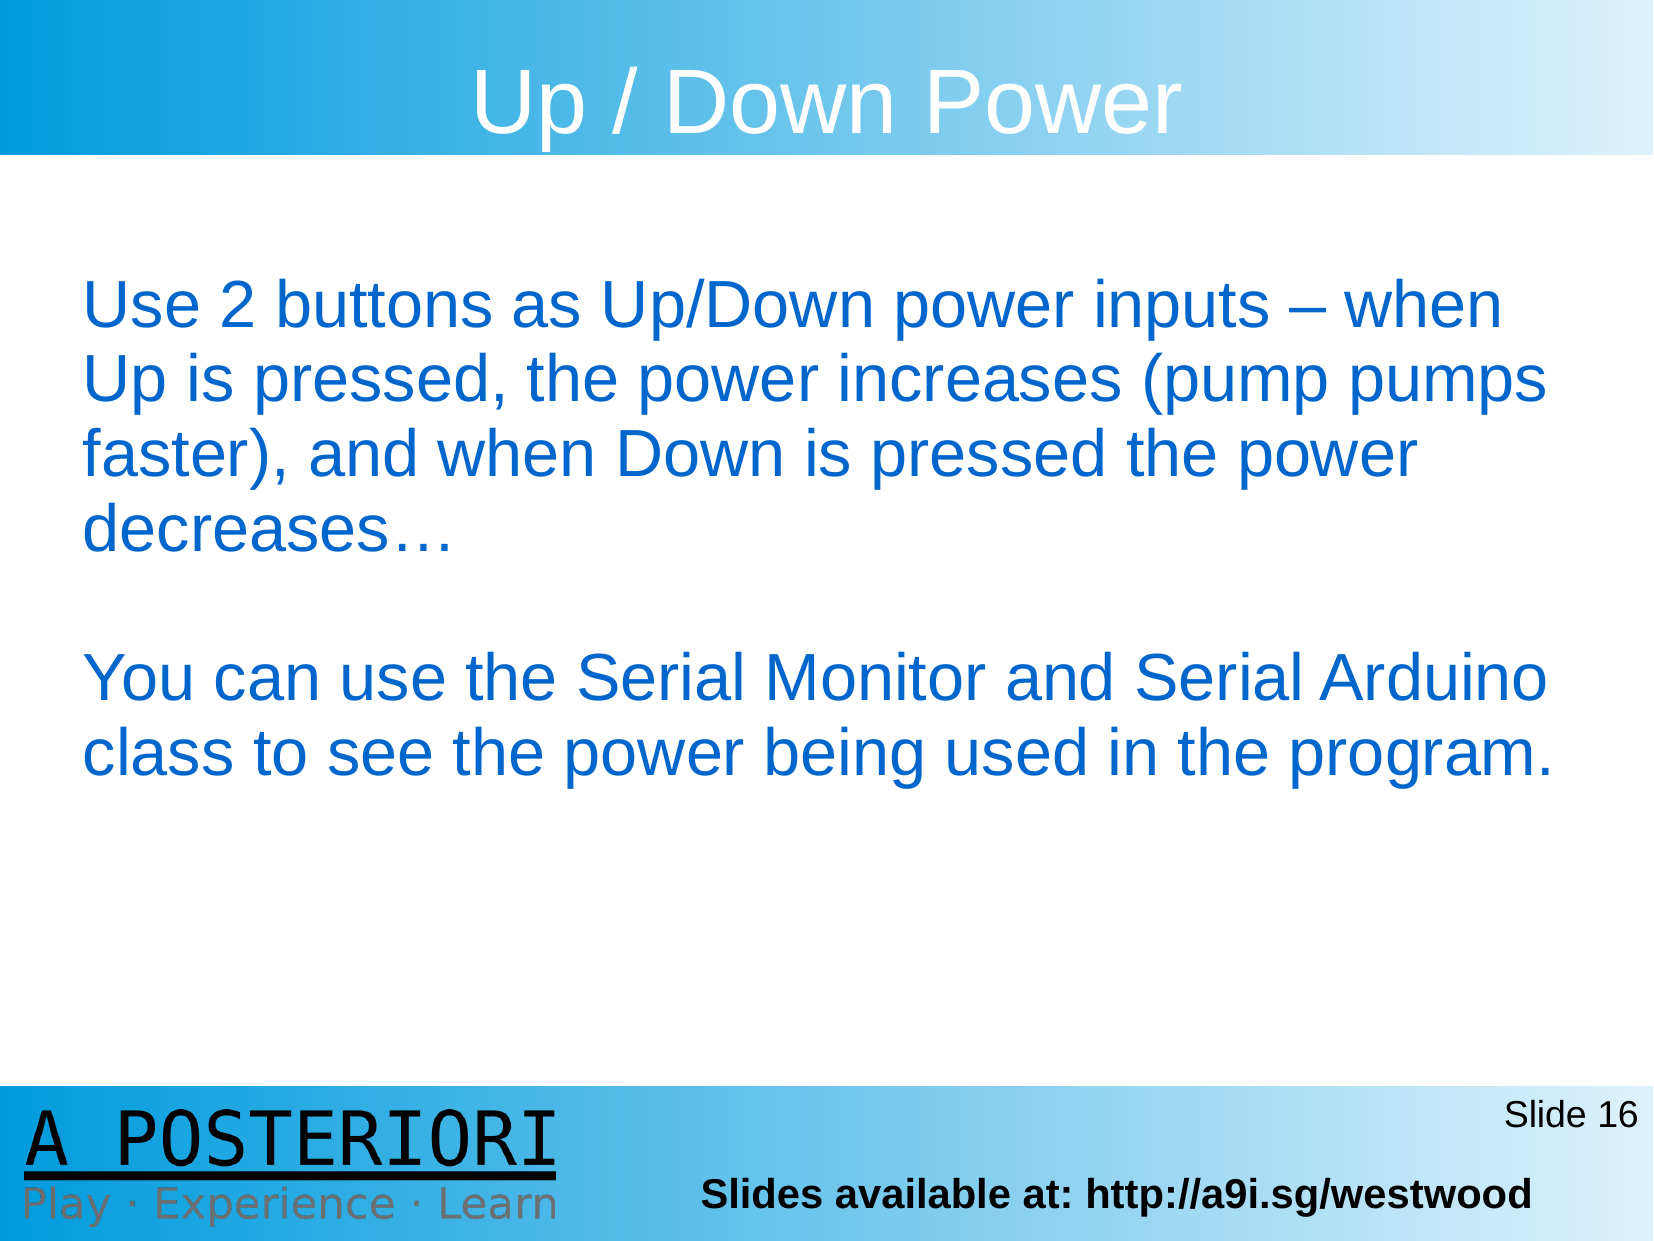

# Up / Down Power
Use 2 buttons as Up/Down power inputs – when Up is pressed, the power increases (pump pumps faster), and when Down is pressed the power decreases…
You can use the Serial Monitor and Serial Arduino class to see the power being used in the program.